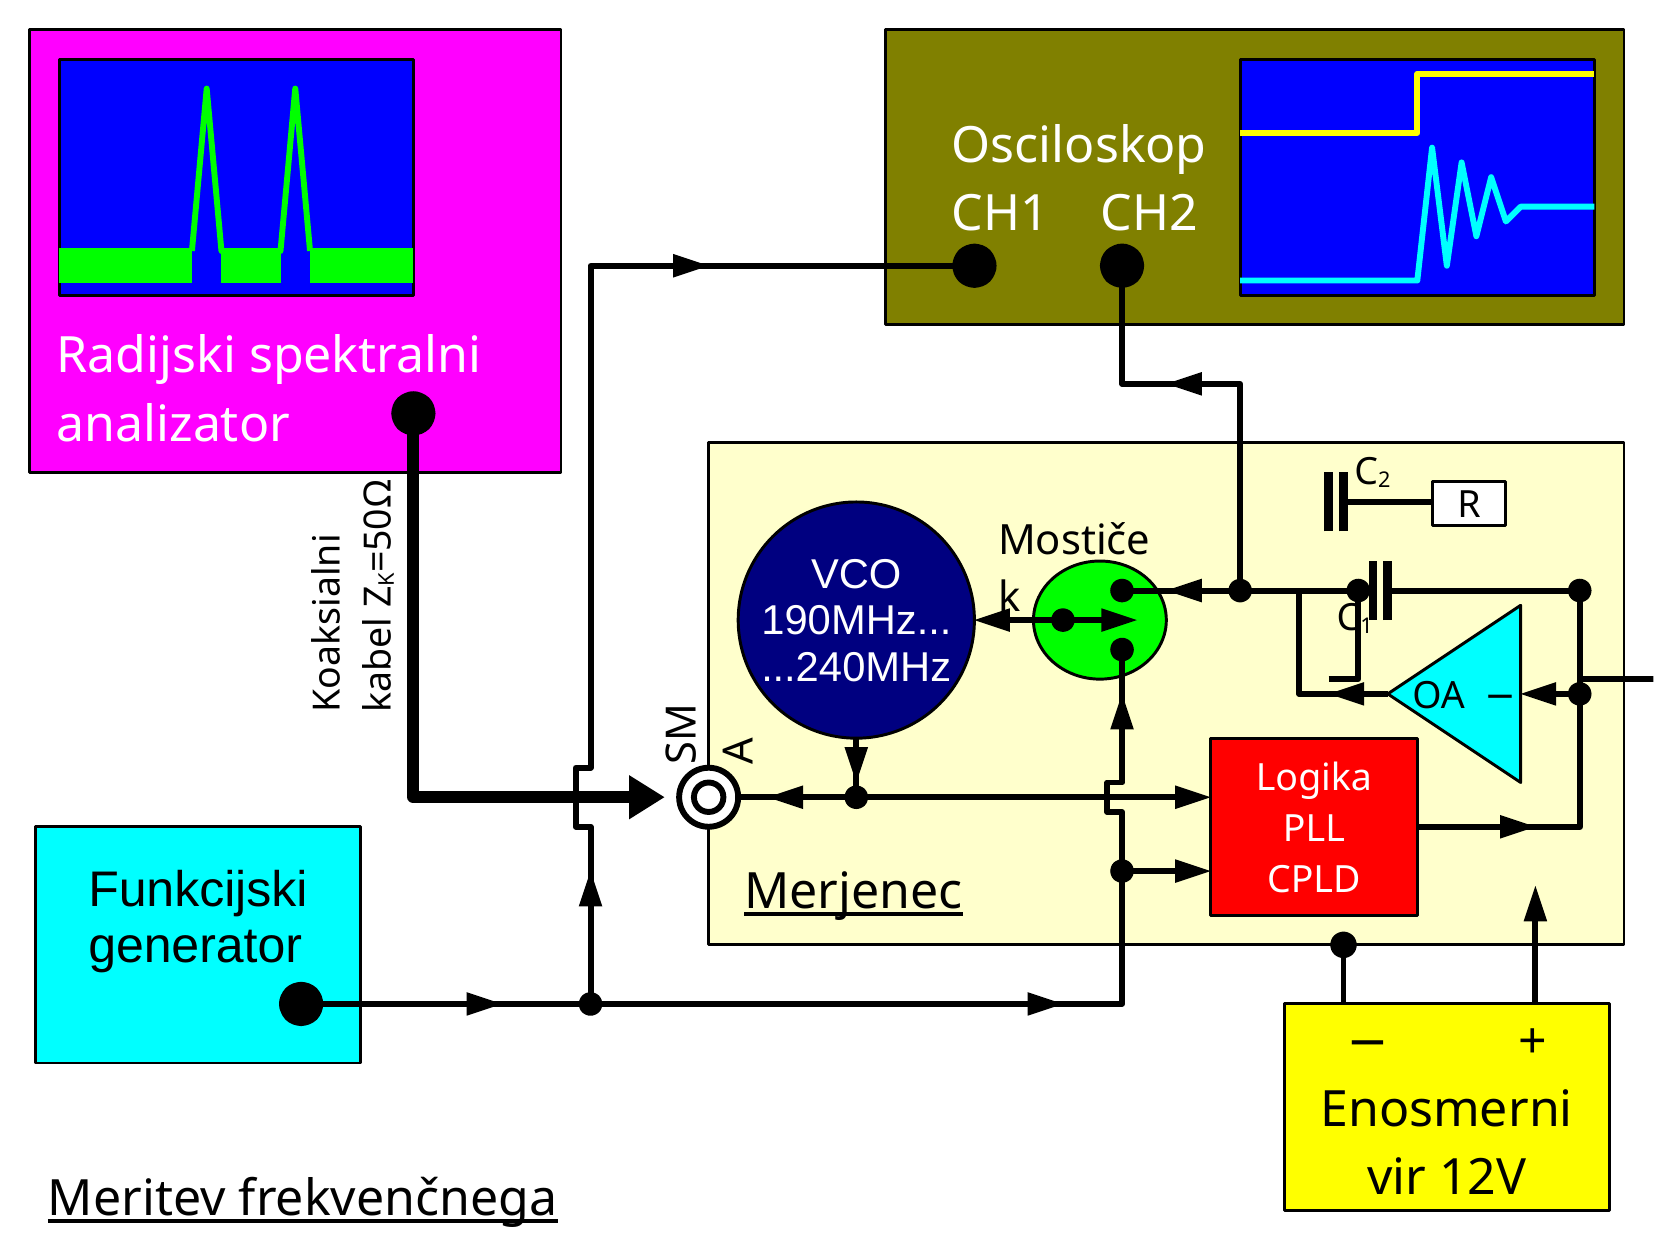

Radijski spektralni
analizator
Osciloskop
CH1 CH2
C2
R
VCO
190MHz...
...240MHz
Mostiček
Koaksialni
kabel ZK=50Ω
C1
 OA −
SMA
Logika
PLL
CPLD
Funkcijski
generator
Merjenec
− +
Enosmerni
vir 12V
Meritev frekvenčnega sintetizatorja